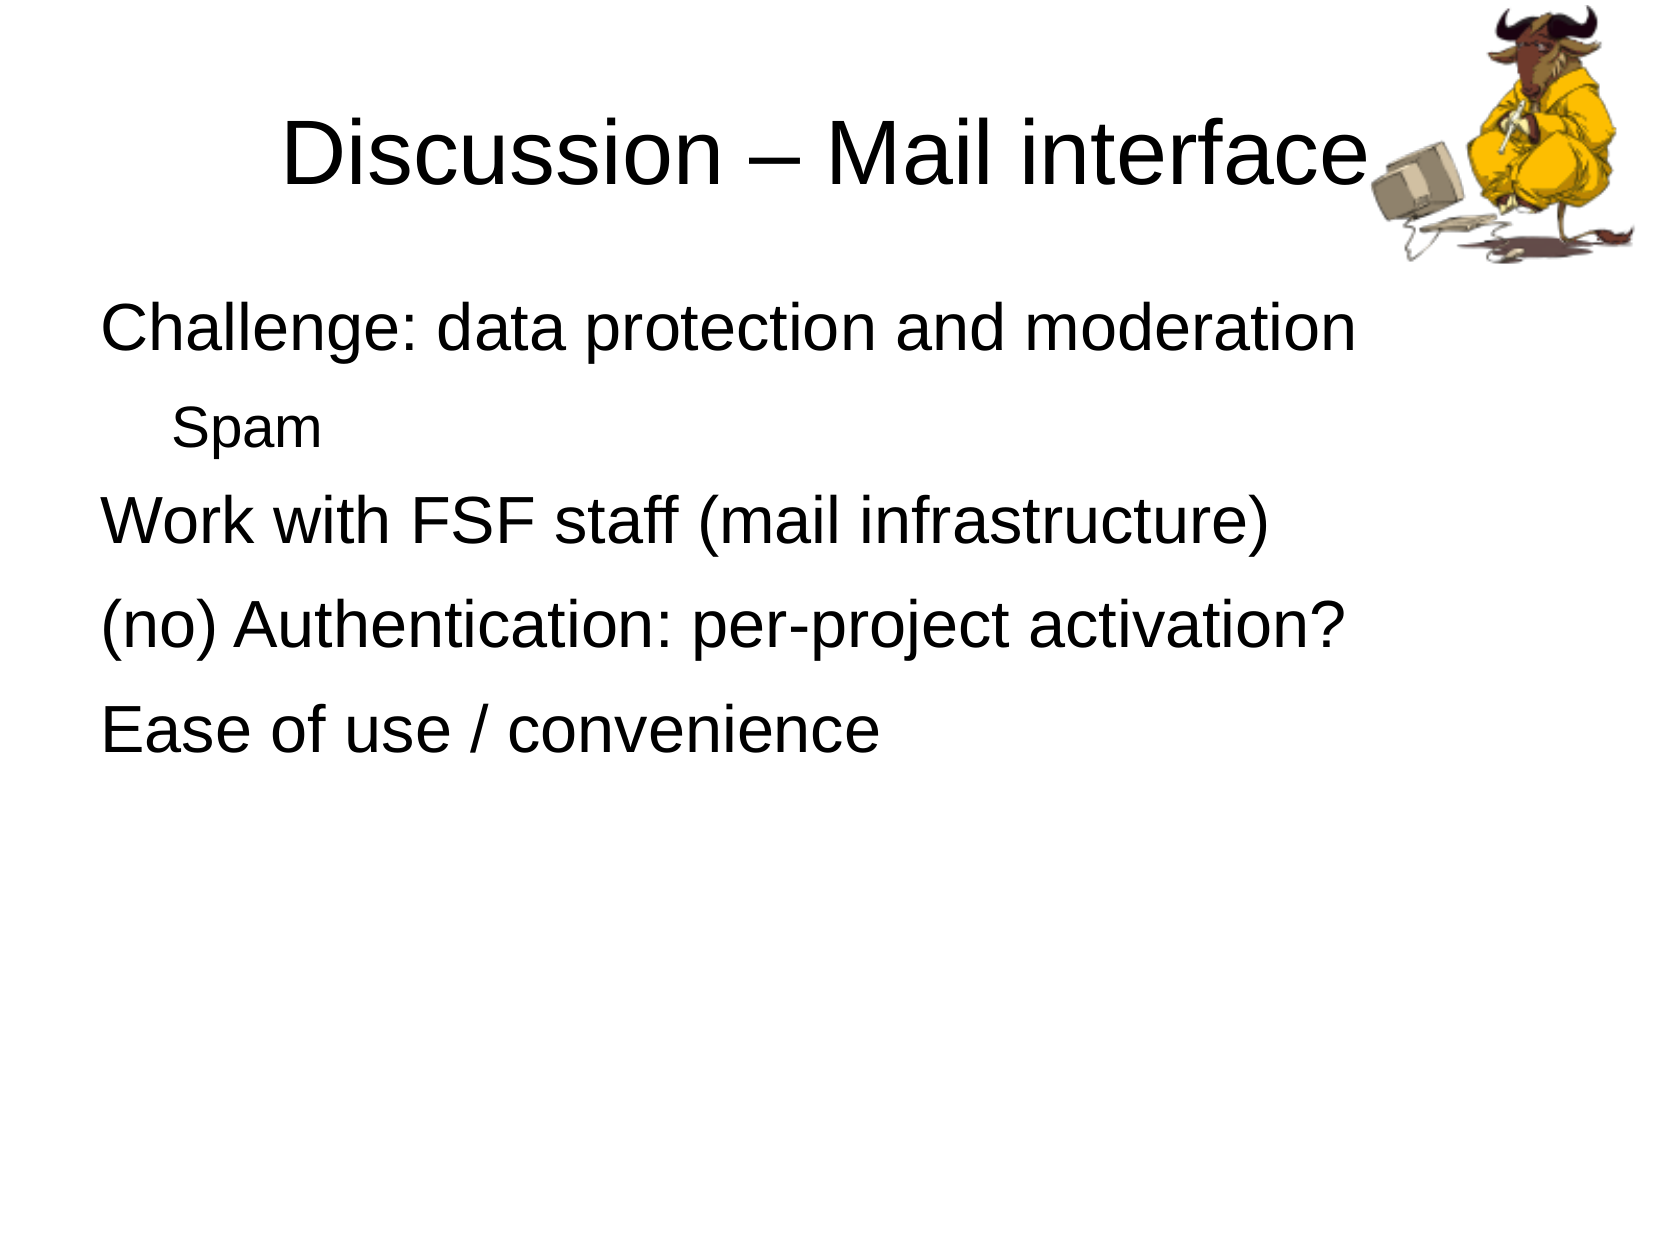

# Discussion – Mail interface
Challenge: data protection and moderation
Spam
Work with FSF staff (mail infrastructure)
(no) Authentication: per-project activation?
Ease of use / convenience